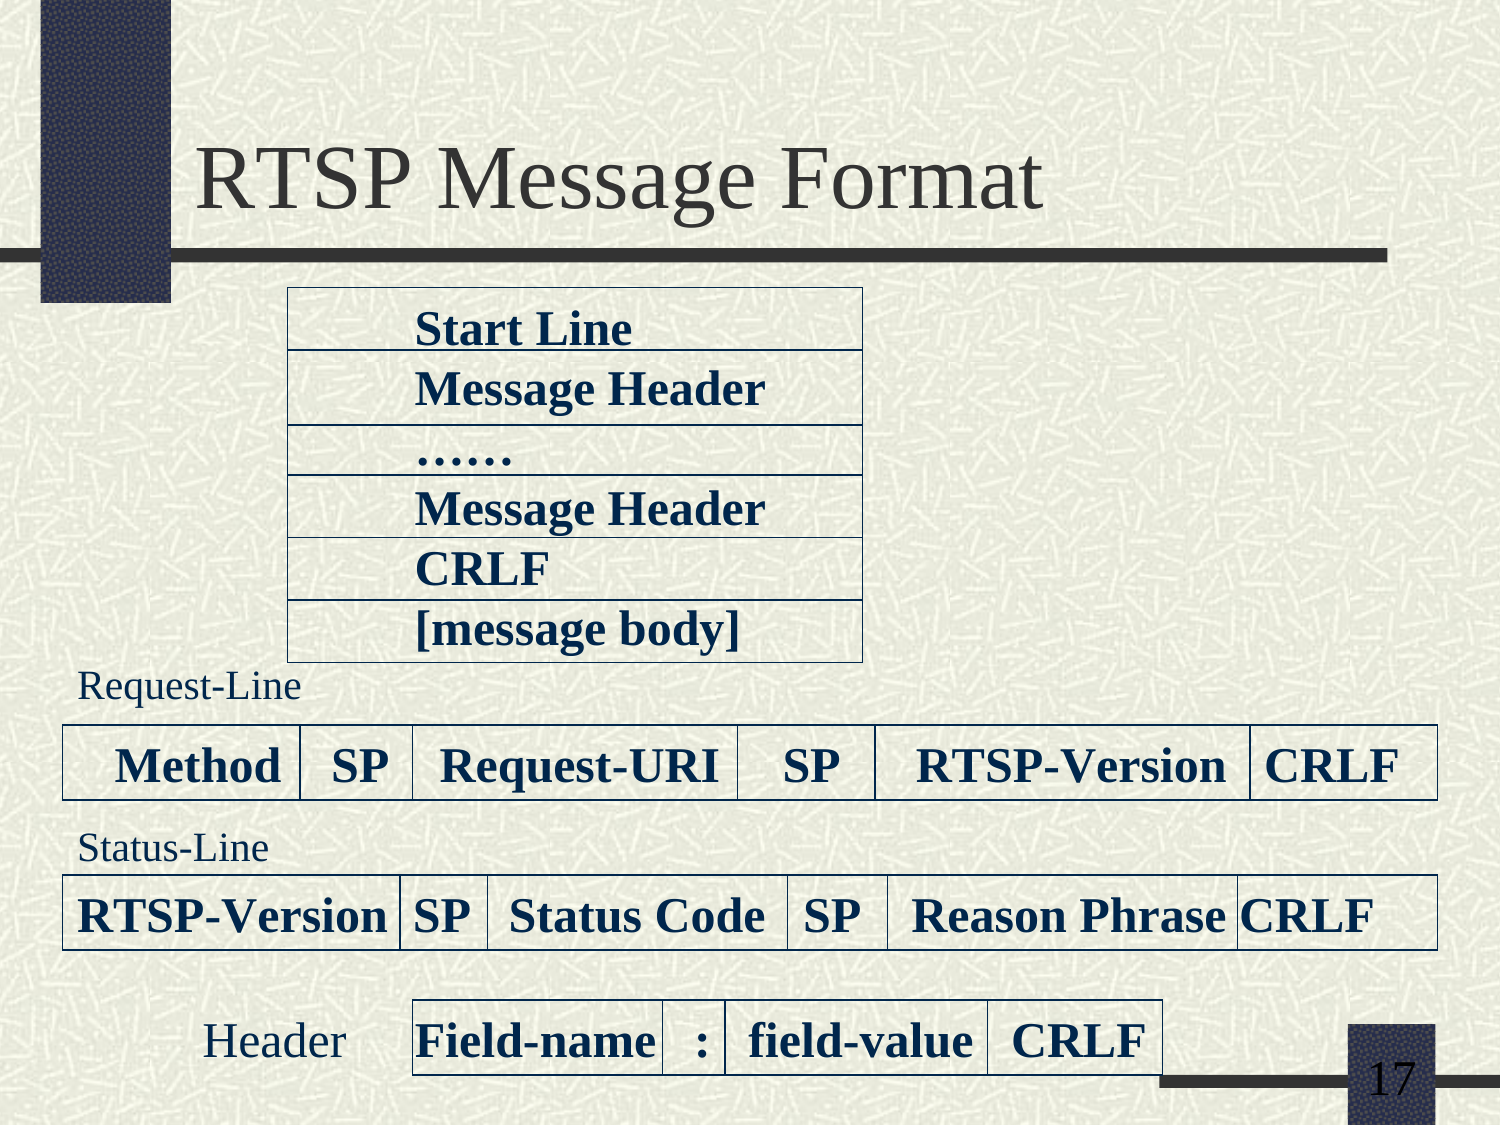

# RTSP Message Format
Start Line
Message Header
……
Message Header
CRLF
[message body]
Request-Line
Method SP Request-URI SP RTSP-Version CRLF
Status-Line
RTSP-Version SP Status Code SP Reason Phrase CRLF
Header
Field-name : field-value CRLF
17